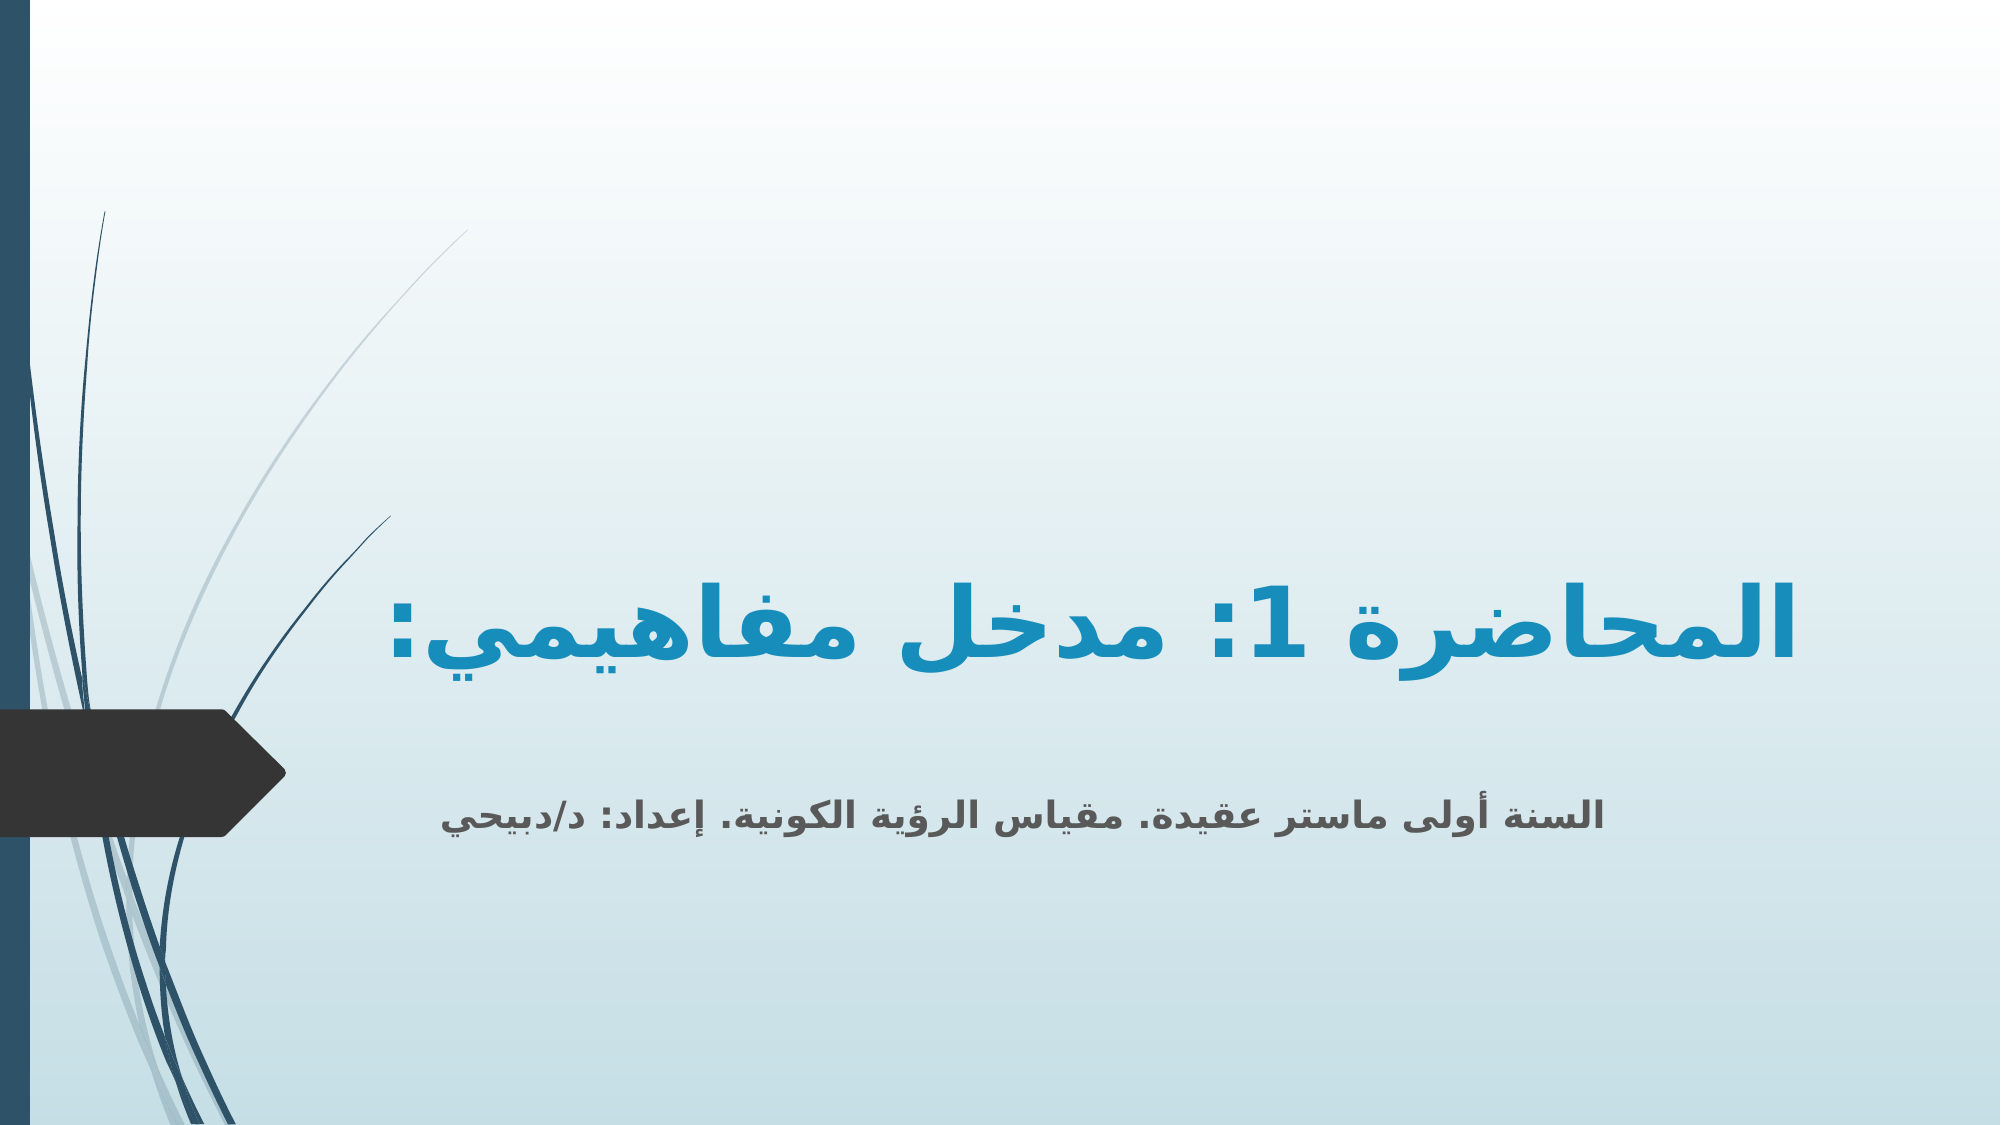

# المحاضرة 1: مدخل مفاهيمي:
السنة أولى ماستر عقيدة. مقياس الرؤية الكونية. إعداد: د/دبيحي